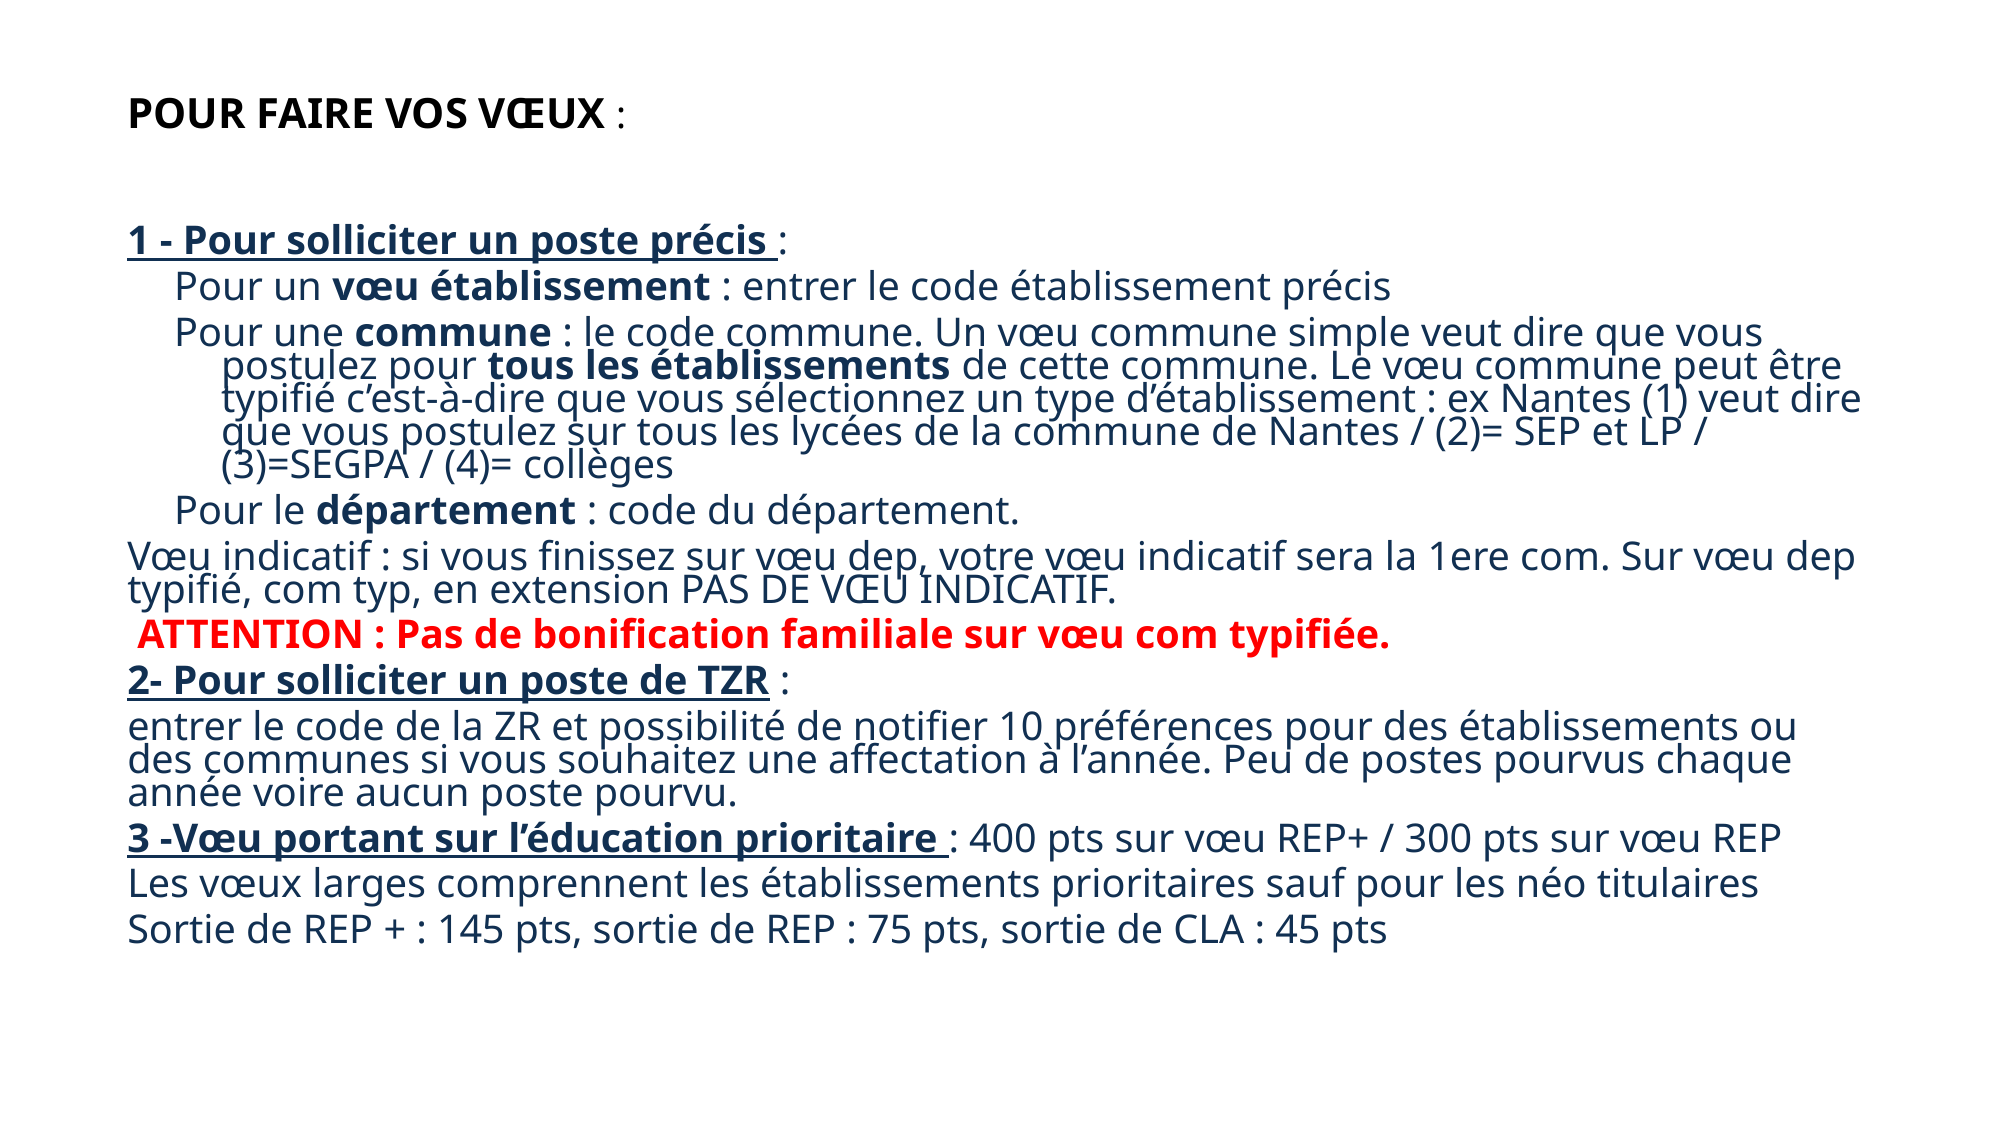

# POUR FAIRE VOS VŒUX :
1 - Pour solliciter un poste précis :
Pour un vœu établissement : entrer le code établissement précis
Pour une commune : le code commune. Un vœu commune simple veut dire que vous postulez pour tous les établissements de cette commune. Le vœu commune peut être typifié c’est-à-dire que vous sélectionnez un type d’établissement : ex Nantes (1) veut dire que vous postulez sur tous les lycées de la commune de Nantes / (2)= SEP et LP / (3)=SEGPA / (4)= collèges
Pour le département : code du département.
Vœu indicatif : si vous finissez sur vœu dep, votre vœu indicatif sera la 1ere com. Sur vœu dep typifié, com typ, en extension PAS DE VŒU INDICATIF.
 ATTENTION : Pas de bonification familiale sur vœu com typifiée.
2- Pour solliciter un poste de TZR :
entrer le code de la ZR et possibilité de notifier 10 préférences pour des établissements ou des communes si vous souhaitez une affectation à l’année. Peu de postes pourvus chaque année voire aucun poste pourvu.
3 -Vœu portant sur l’éducation prioritaire : 400 pts sur vœu REP+ / 300 pts sur vœu REP
Les vœux larges comprennent les établissements prioritaires sauf pour les néo titulaires
Sortie de REP + : 145 pts, sortie de REP : 75 pts, sortie de CLA : 45 pts